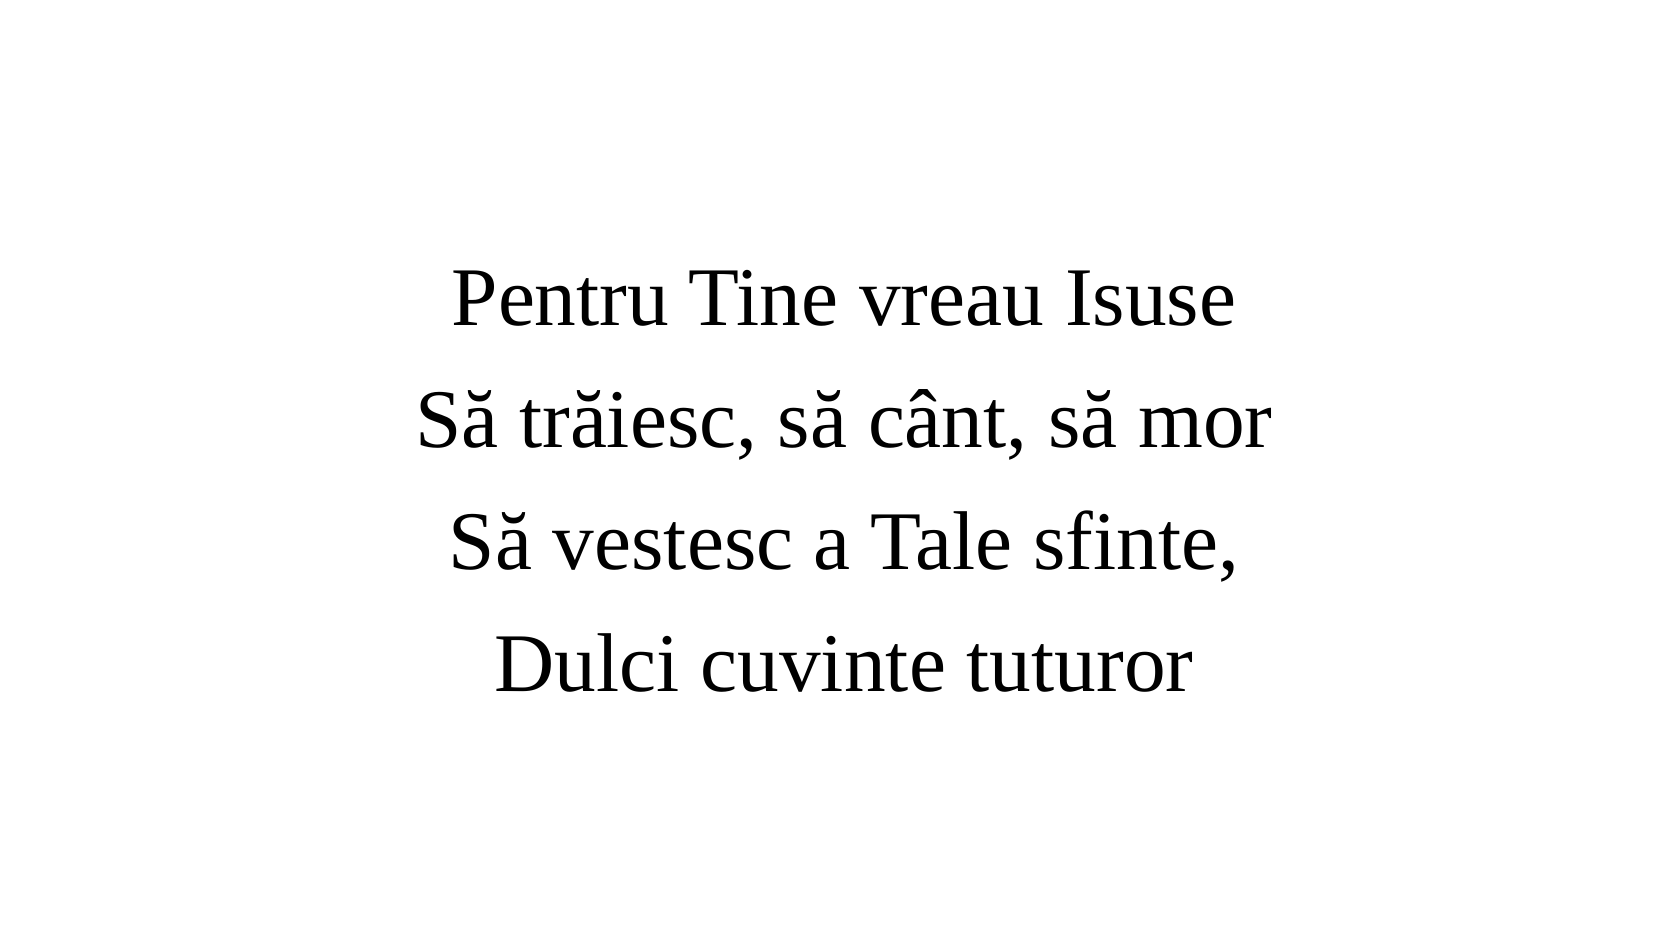

# Pentru Tine vreau Isuse
Să trăiesc, să cânt, să mor
Să vestesc a Tale sfinte,
Dulci cuvinte tuturor